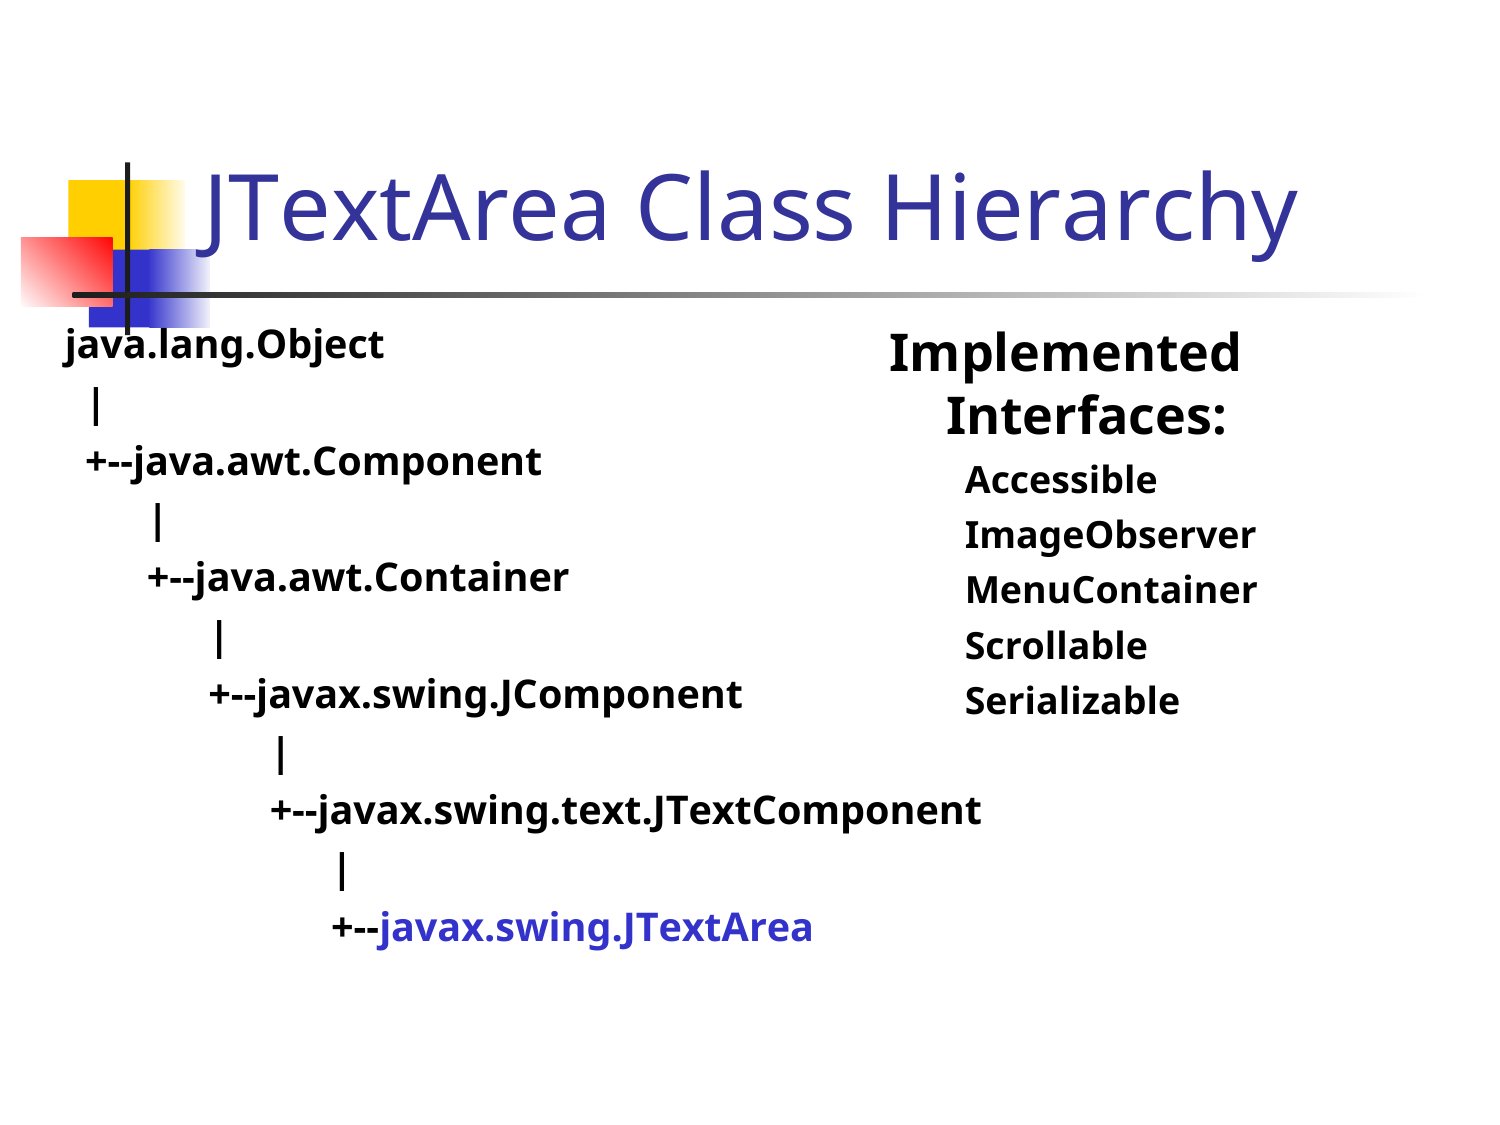

# JTextArea Class Hierarchy
java.lang.Object
 |
 +--java.awt.Component
 |
 +--java.awt.Container
 |
 +--javax.swing.JComponent
 |
 +--javax.swing.text.JTextComponent
 |
 +--javax.swing.JTextArea
Implemented Interfaces:
Accessible
ImageObserver
MenuContainer
Scrollable
Serializable